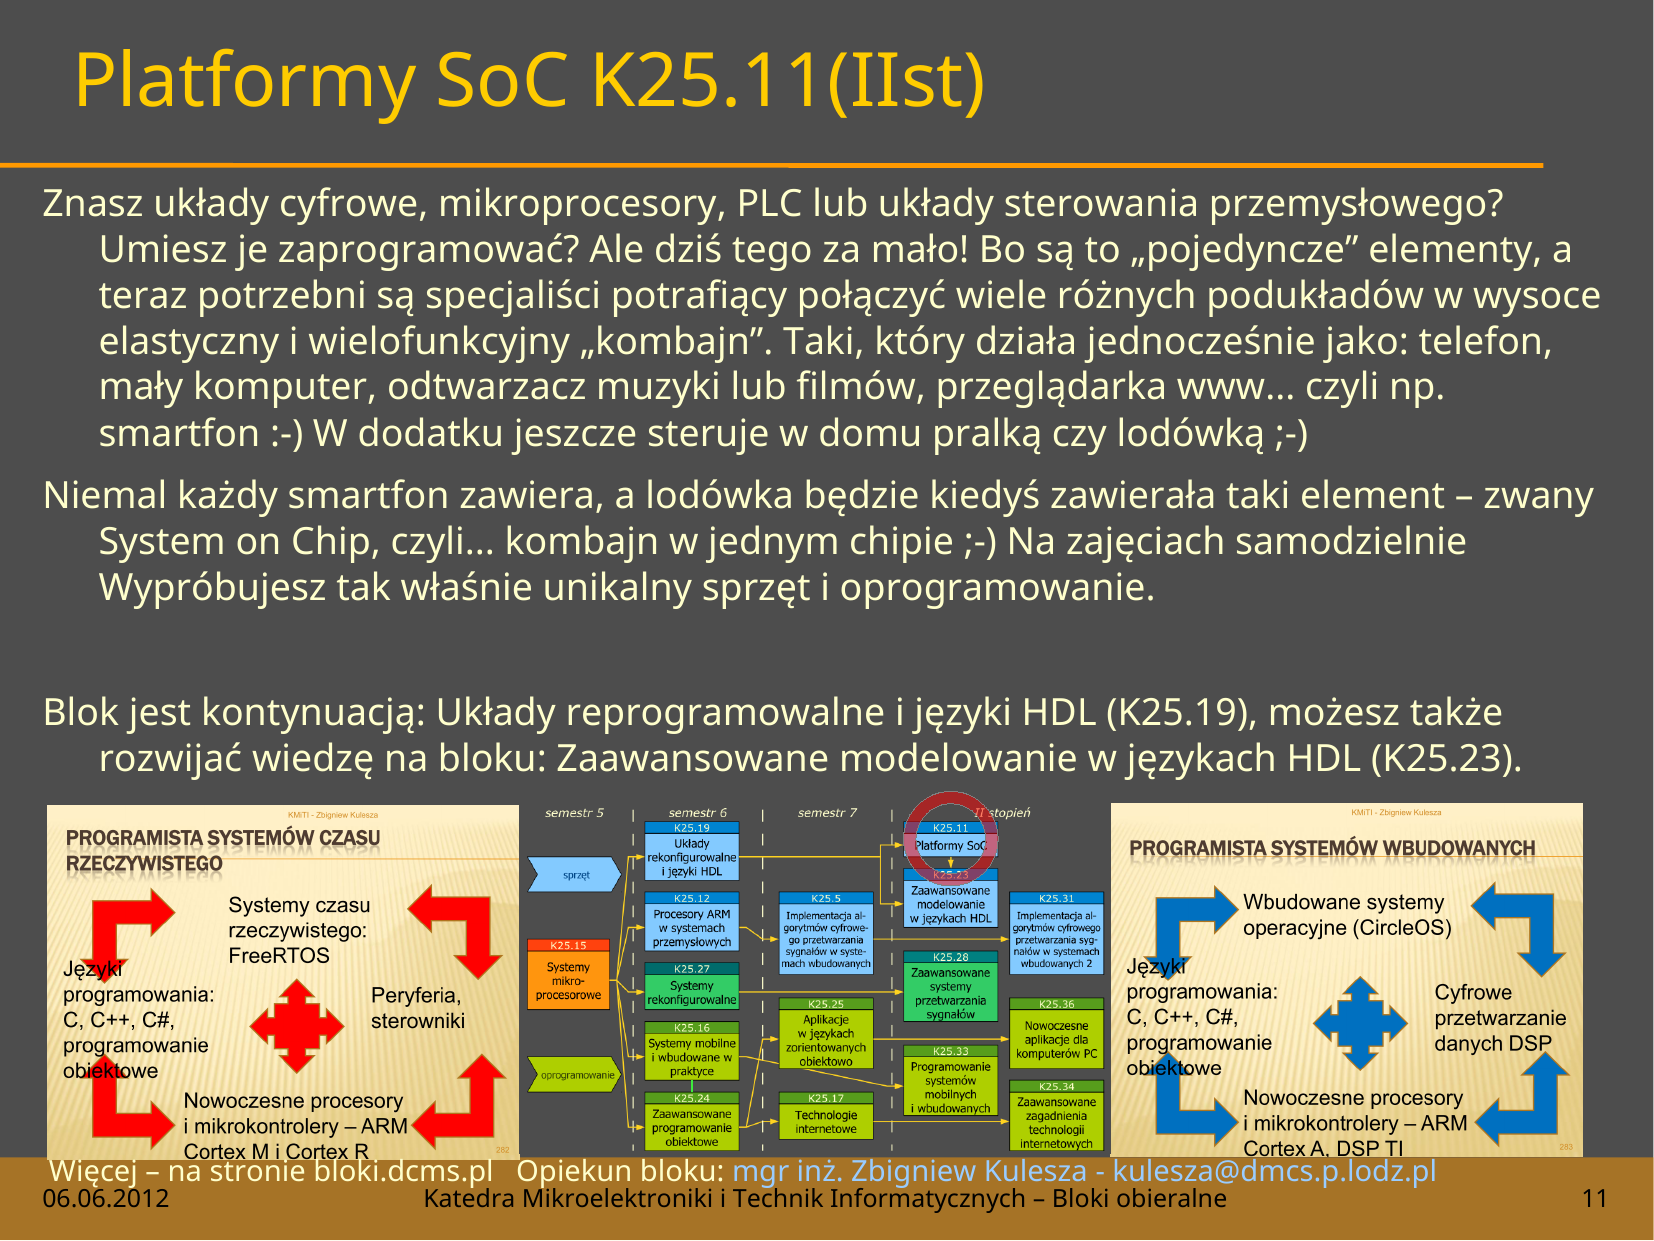

# Platformy SoC K25.11(IIst)
Znasz układy cyfrowe, mikroprocesory, PLC lub układy sterowania przemysłowego? Umiesz je zaprogramować? Ale dziś tego za mało! Bo są to „pojedyncze” elementy, a teraz potrzebni są specjaliści potrafiący połączyć wiele różnych podukładów w wysoce elastyczny i wielofunkcyjny „kombajn”. Taki, który działa jednocześnie jako: telefon, mały komputer, odtwarzacz muzyki lub filmów, przeglądarka www... czyli np. smartfon :-) W dodatku jeszcze steruje w domu pralką czy lodówką ;-)
Niemal każdy smartfon zawiera, a lodówka będzie kiedyś zawierała taki element – zwany System on Chip, czyli... kombajn w jednym chipie ;-) Na zajęciach samodzielnie Wypróbujesz tak właśnie unikalny sprzęt i oprogramowanie.
Blok jest kontynuacją: Układy reprogramowalne i języki HDL (K25.19), możesz także rozwijać wiedzę na bloku: Zaawansowane modelowanie w językach HDL (K25.23).
Więcej – na stronie bloki.dcms.pl Opiekun bloku: mgr inż. Zbigniew Kulesza - kulesza@dmcs.p.lodz.pl
06.06.2012
Katedra Mikroelektroniki i Technik Informatycznych – Bloki obieralne
11